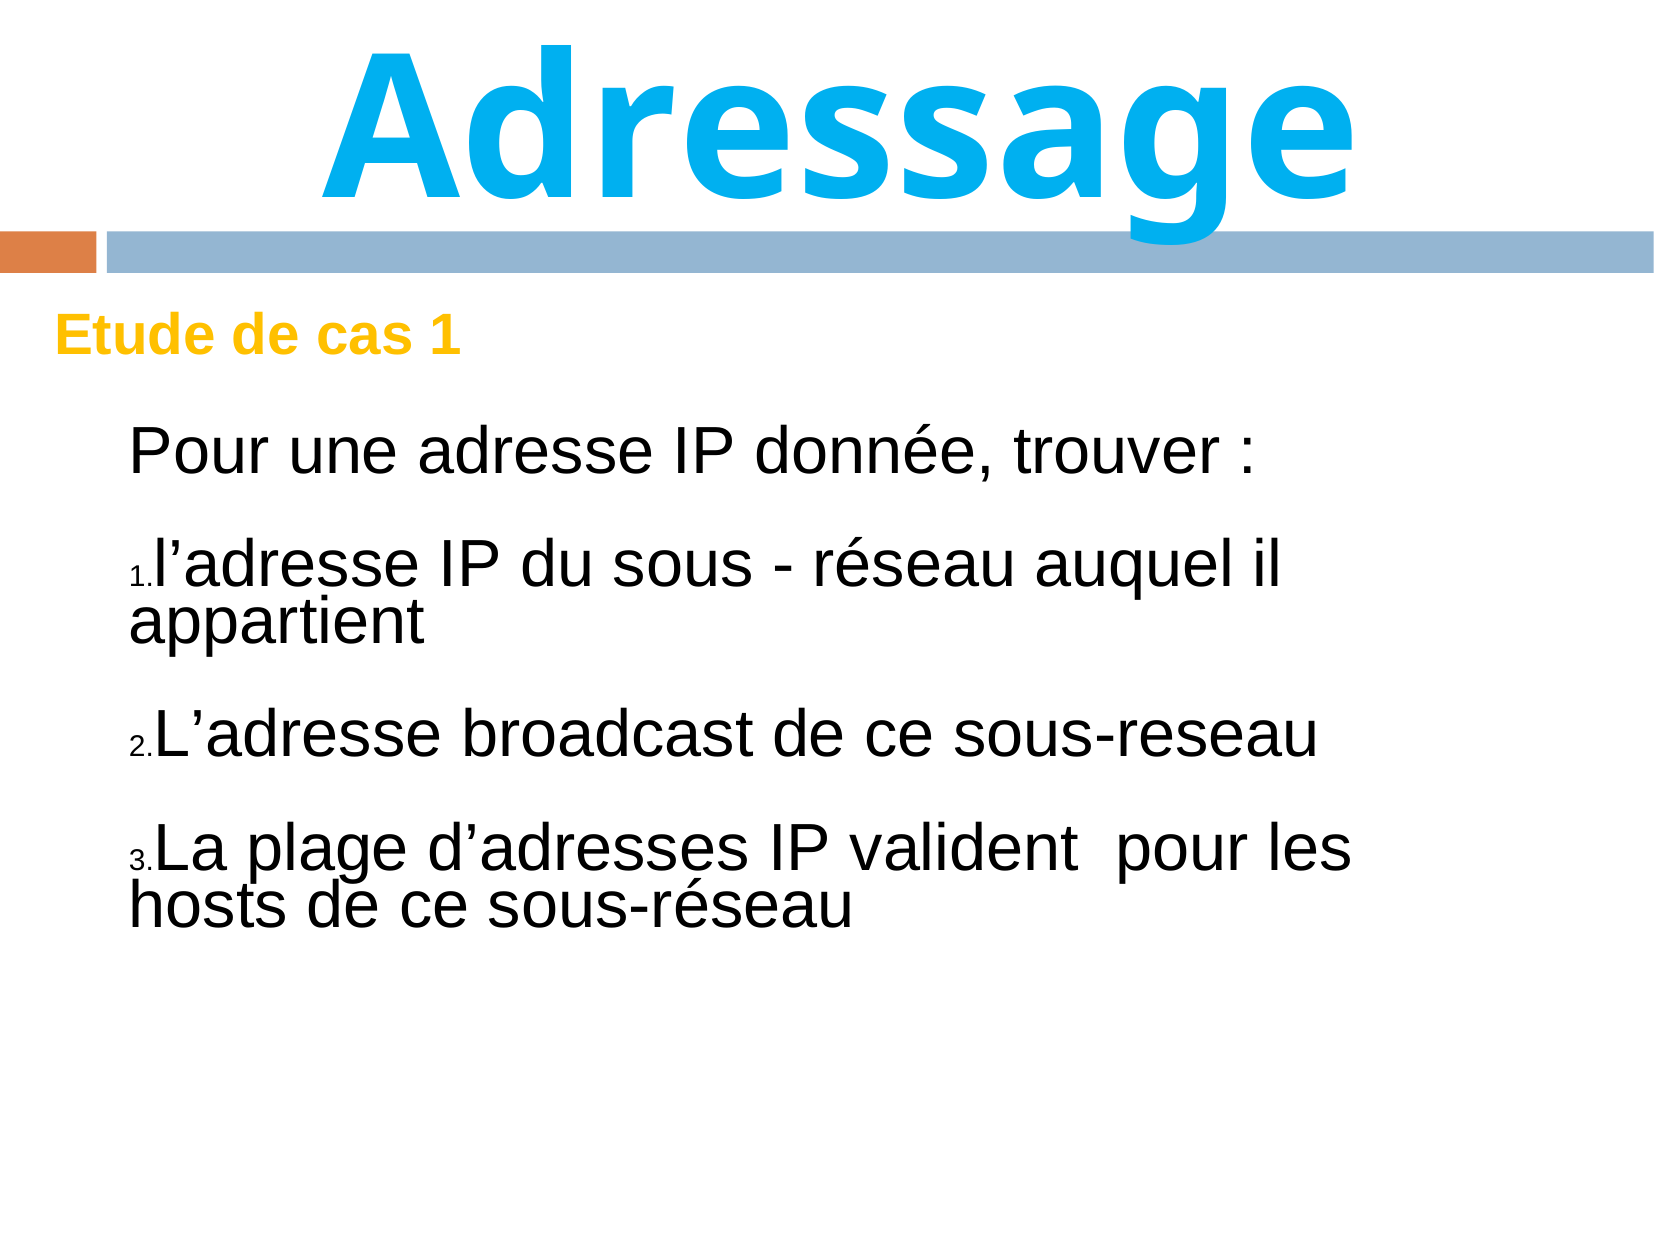

Adressage
Etude de cas 1
Pour une adresse IP donnée, trouver :
l’adresse IP du sous - réseau auquel il appartient
L’adresse broadcast de ce sous-reseau
La plage d’adresses IP valident pour les hosts de ce sous-réseau